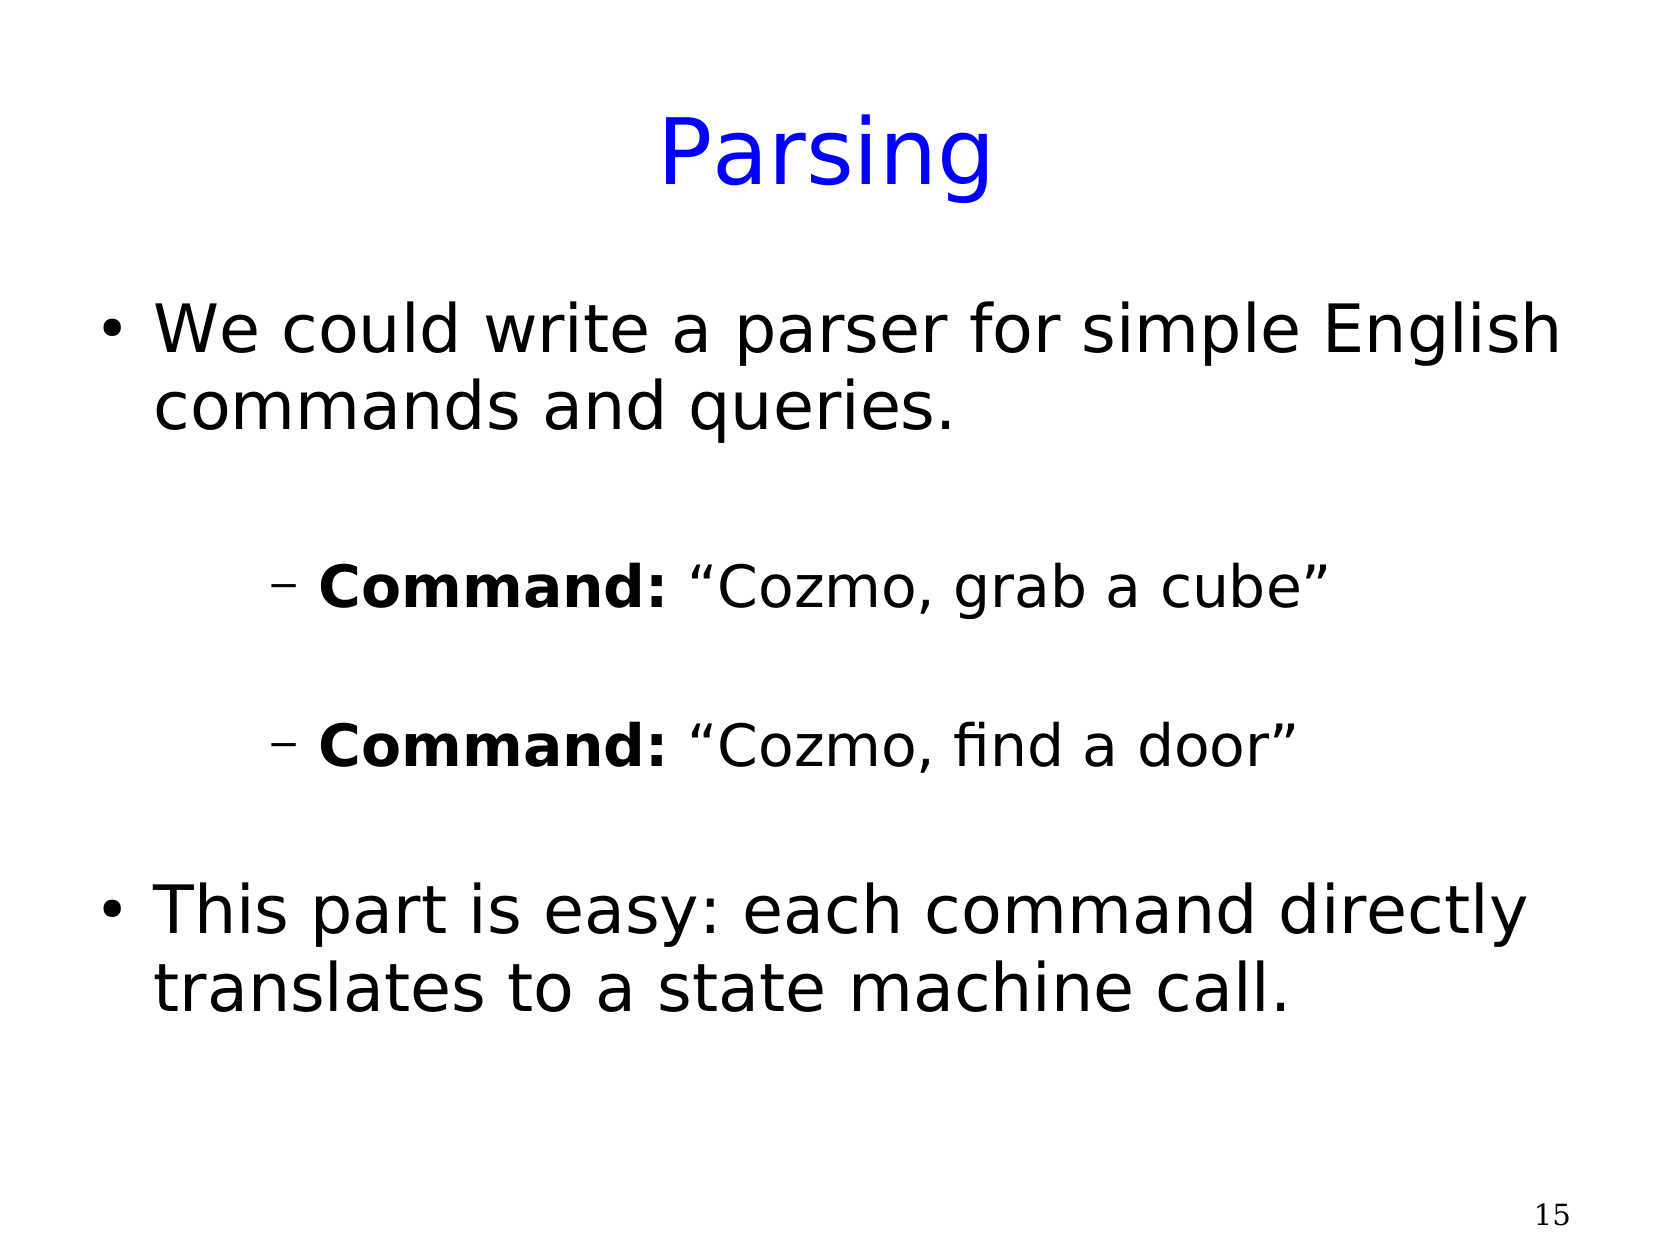

# Parsing
We could write a parser for simple English commands and queries.
Command: “Cozmo, grab a cube”
Command: “Cozmo, find a door”
This part is easy: each command directly translates to a state machine call.
15